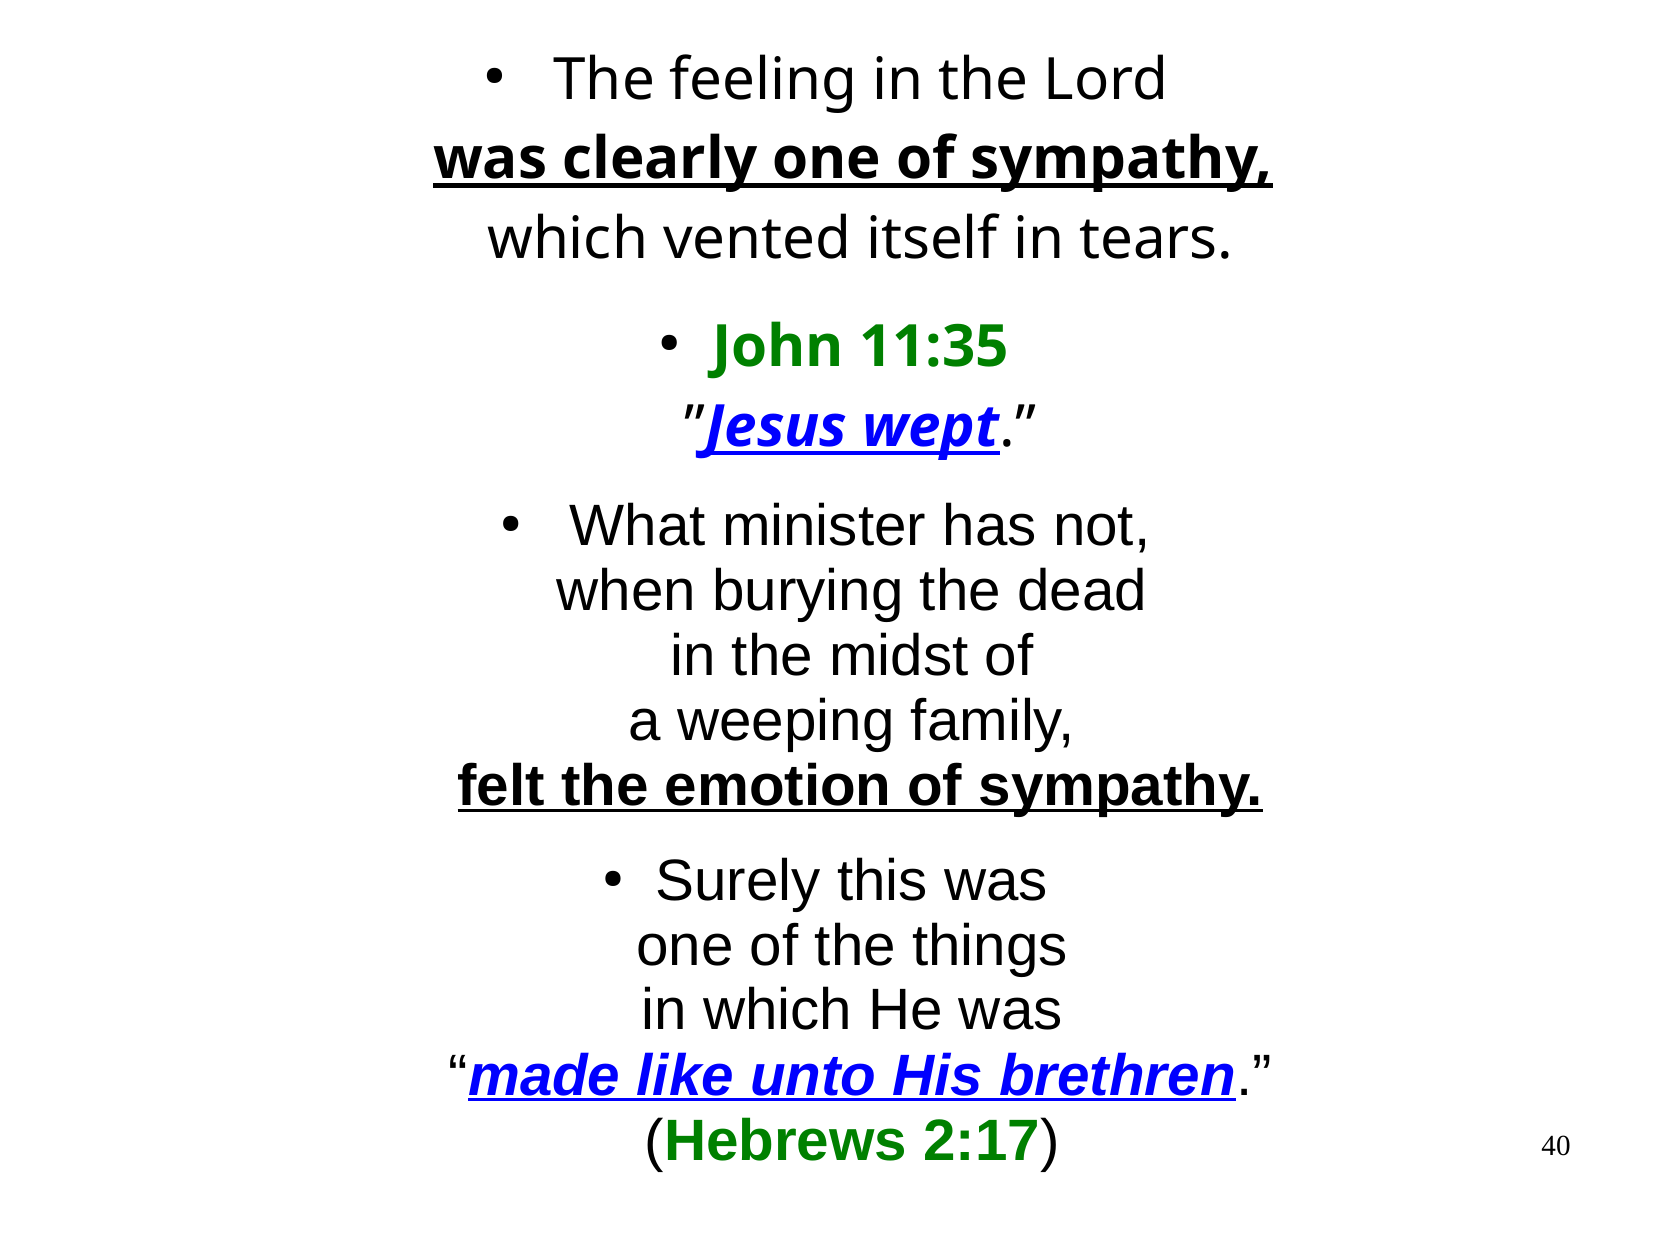

# The feeling in the Lord was clearly one of sympathy, which vented itself in tears.
John 11:35
”Jesus wept.”
 What minister has not,
when burying the dead
in the midst of
a weeping family,
felt the emotion of sympathy.
Surely this was
one of the things
in which He was
“made like unto His brethren.”
(Hebrews 2:17)
40